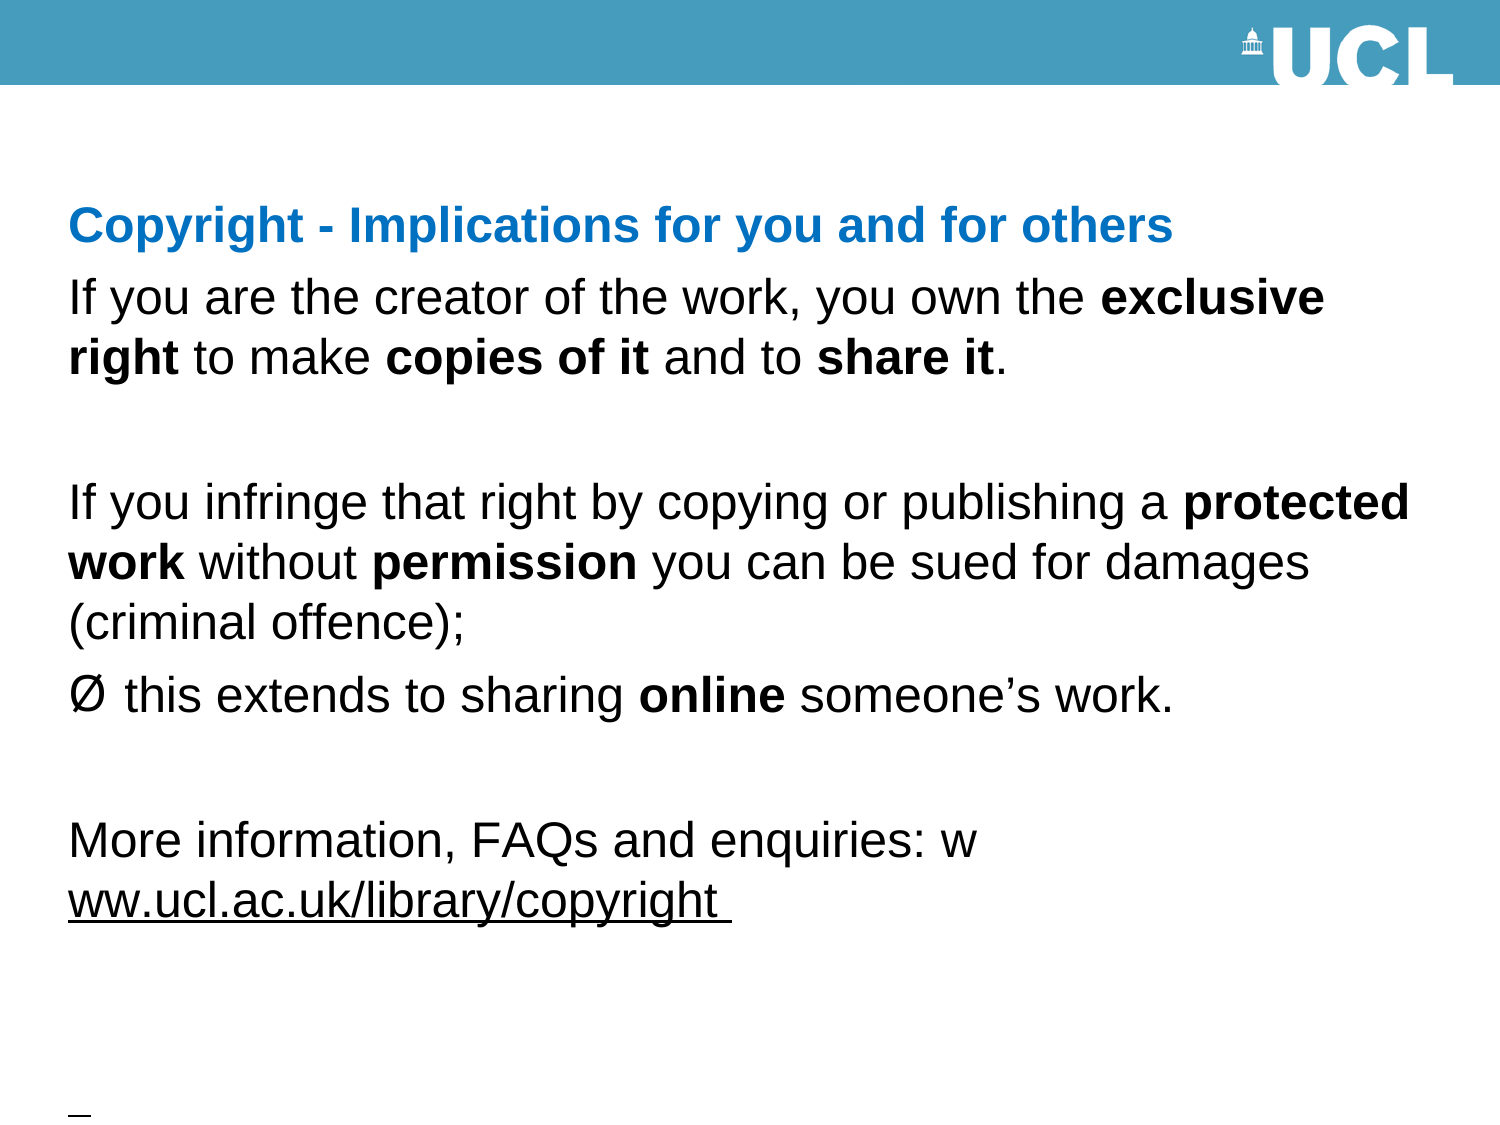

Copyright - Implications for you and for others
If you are the creator of the work, you own the exclusive right to make copies of it and to share it.
If you infringe that right by copying or publishing a protected work without permission you can be sued for damages (criminal offence);
this extends to sharing online someone’s work.
More information, FAQs and enquiries: www.ucl.ac.uk/library/copyright